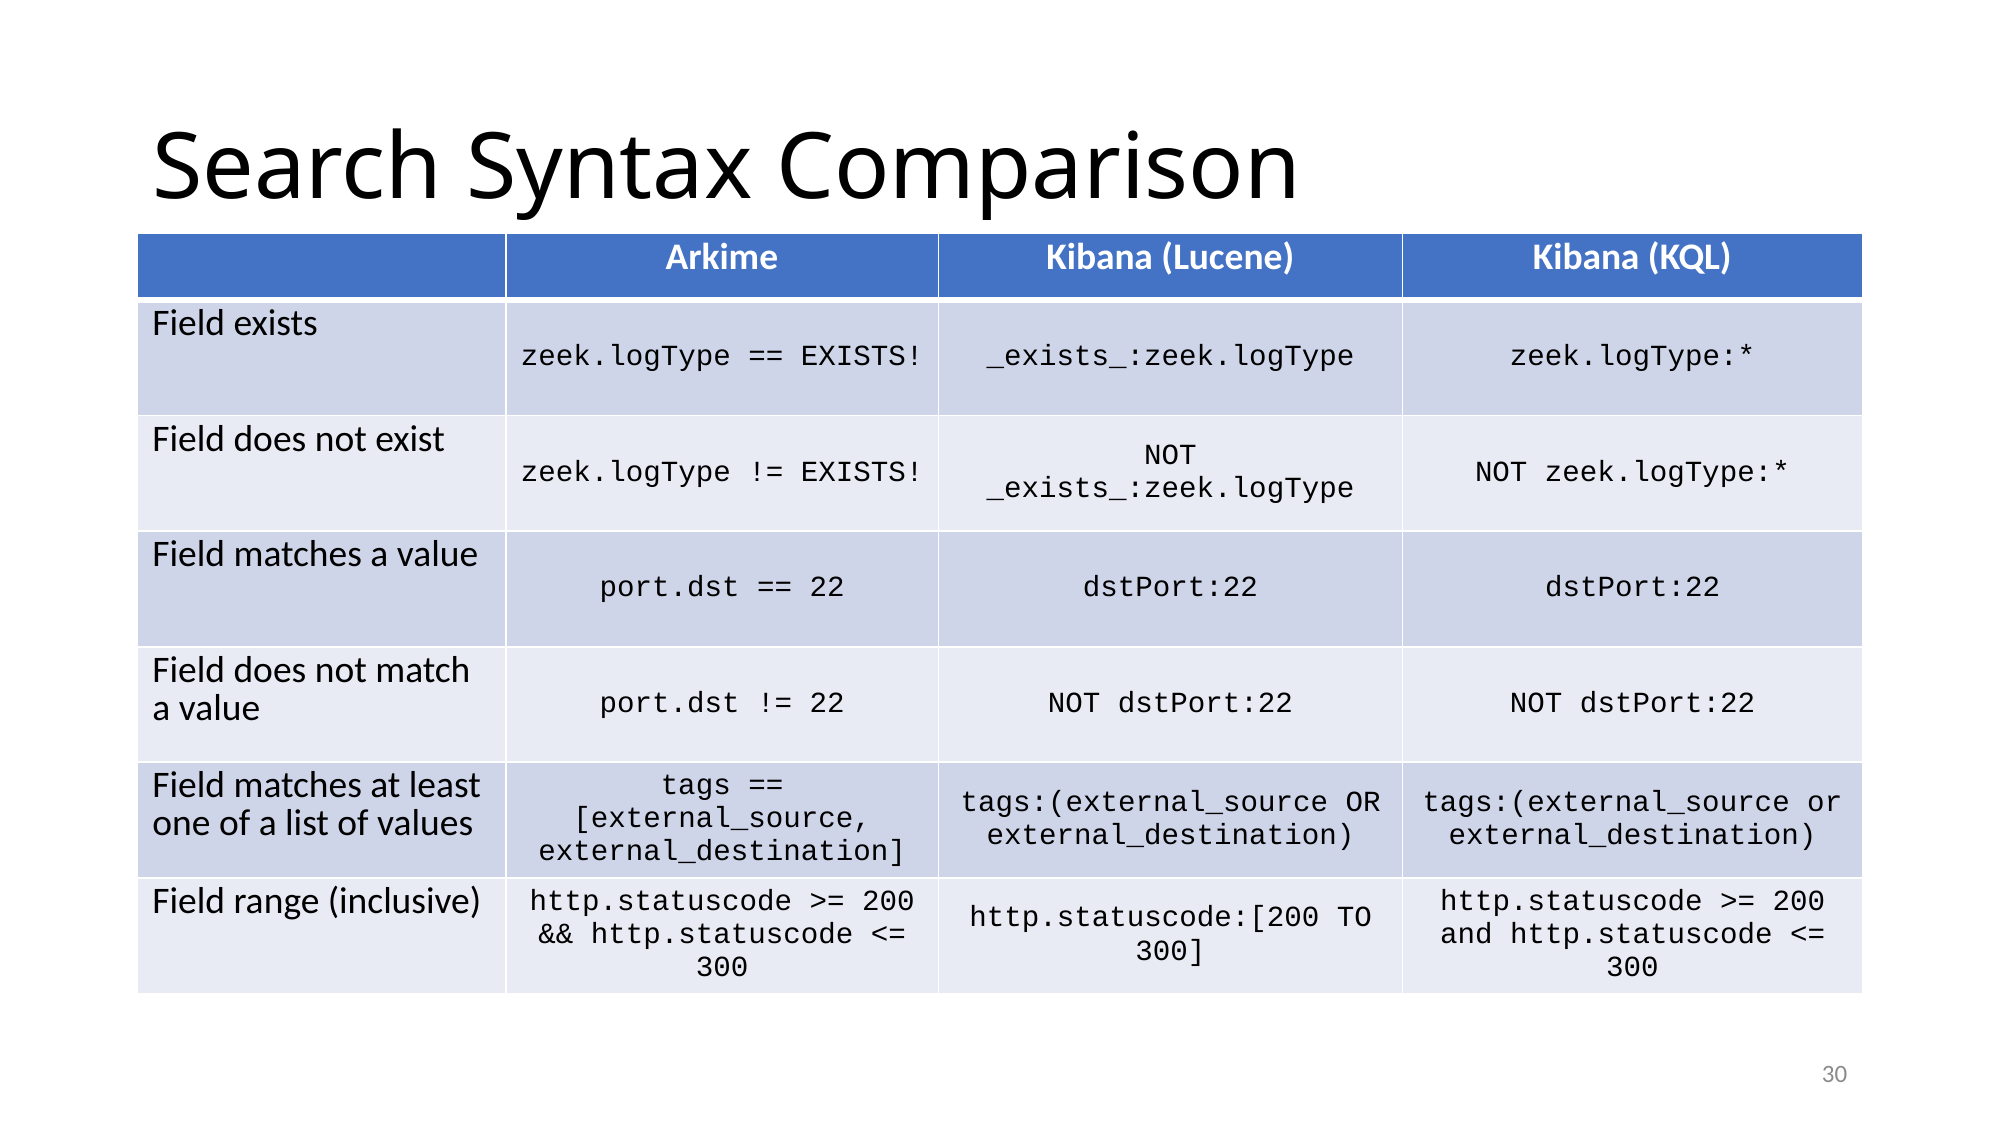

# Search Syntax Comparison
| | Arkime | Kibana (Lucene) | Kibana (KQL) |
| --- | --- | --- | --- |
| Field exists | zeek.logType == EXISTS! | \_exists\_:zeek.logType | zeek.logType:\* |
| Field does not exist | zeek.logType != EXISTS! | NOT \_exists\_:zeek.logType | NOT zeek.logType:\* |
| Field matches a value | port.dst == 22 | dstPort:22 | dstPort:22 |
| Field does not match a value | port.dst != 22 | NOT dstPort:22 | NOT dstPort:22 |
| Field matches at least one of a list of values | tags == [external\_source, external\_destination] | tags:(external\_source OR external\_destination) | tags:(external\_source or external\_destination) |
| Field range (inclusive) | http.statuscode >= 200 && http.statuscode <= 300 | http.statuscode:[200 TO 300] | http.statuscode >= 200 and http.statuscode <= 300 |